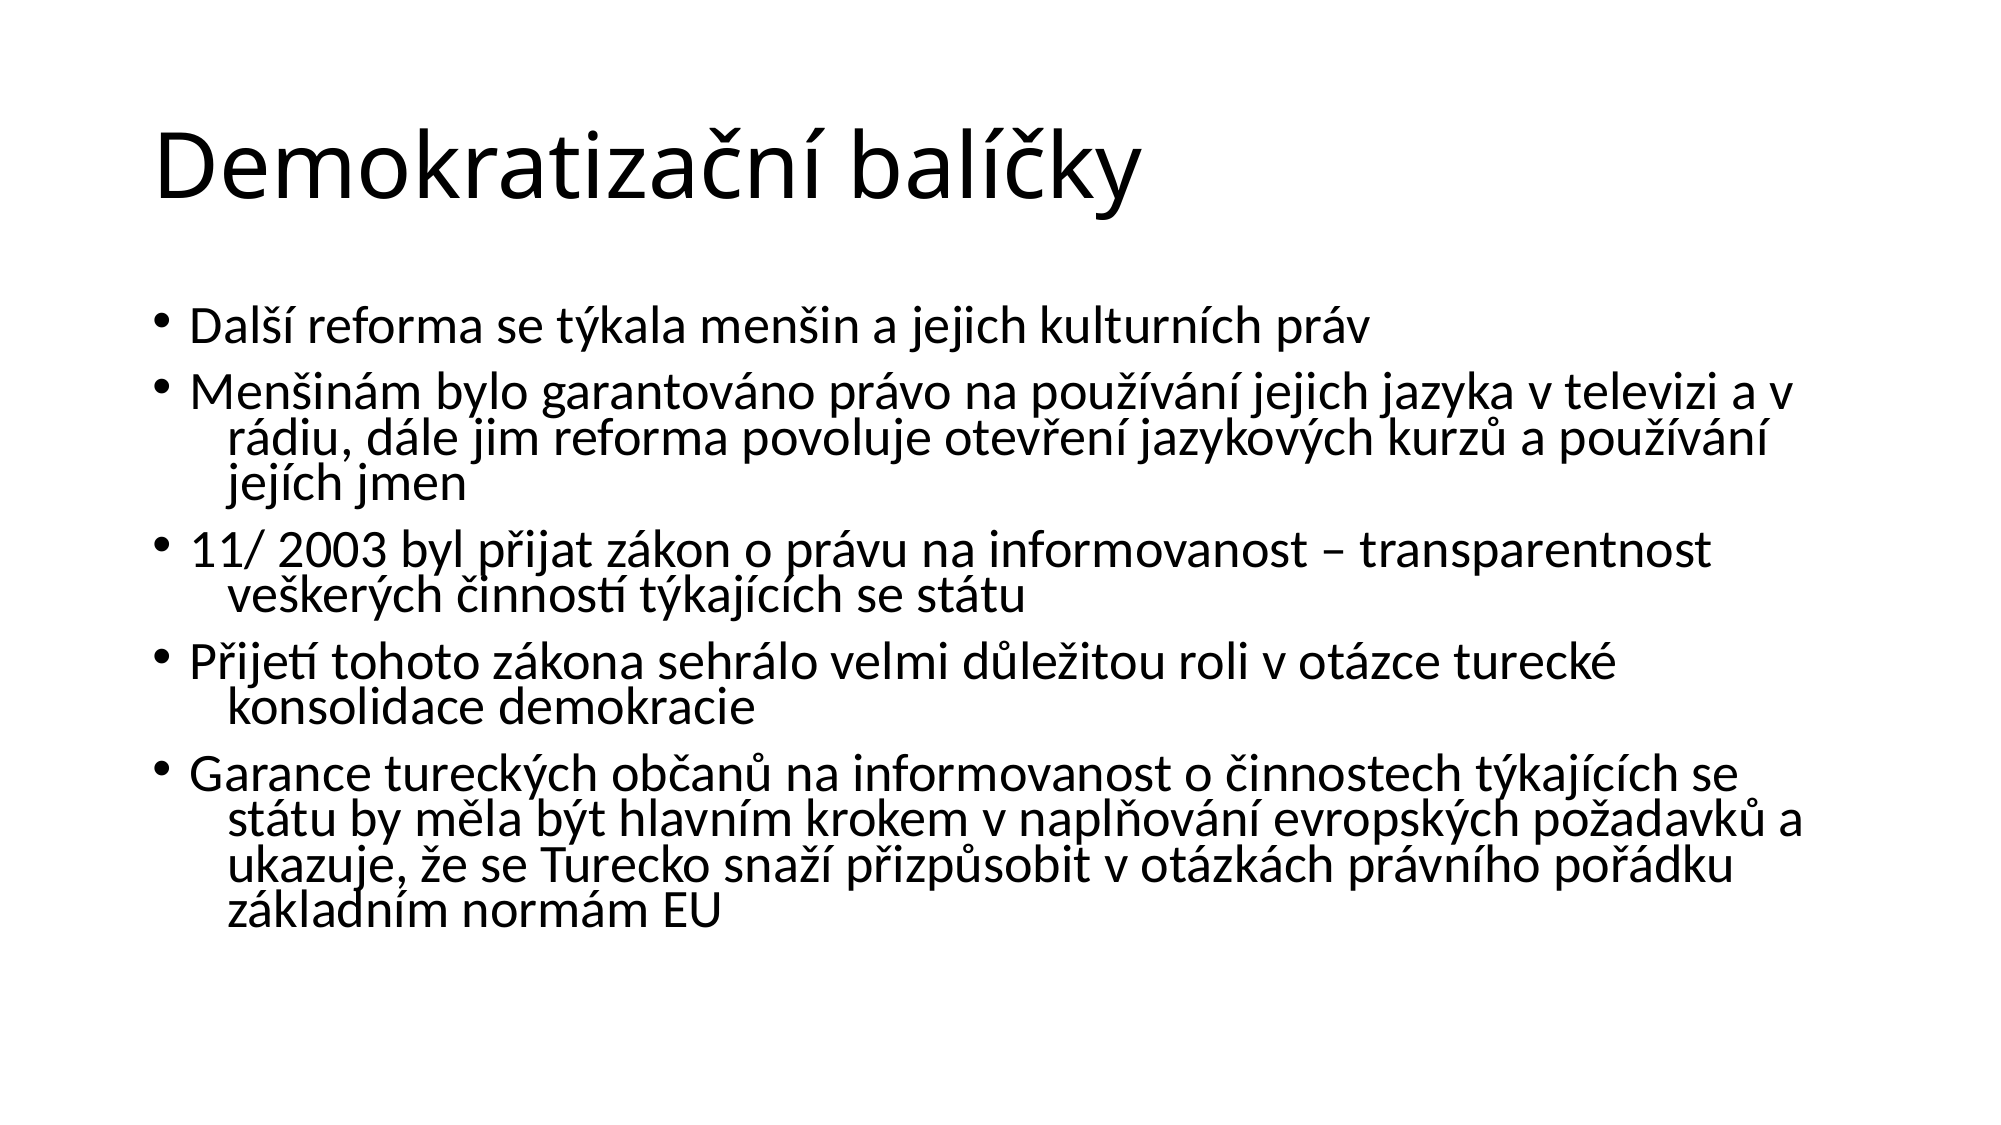

# Demokratizační balíčky
Další reforma se týkala menšin a jejich kulturních práv
Menšinám bylo garantováno právo na používání jejich jazyka v televizi a v rádiu, dále jim reforma povoluje otevření jazykových kurzů a používání jejích jmen
11/ 2003 byl přijat zákon o právu na informovanost – transparentnost veškerých činností týkajících se státu
Přijetí tohoto zákona sehrálo velmi důležitou roli v otázce turecké konsolidace demokracie
Garance tureckých občanů na informovanost o činnostech týkajících se státu by měla být hlavním krokem v naplňování evropských požadavků a ukazuje, že se Turecko snaží přizpůsobit v otázkách právního pořádku základním normám EU